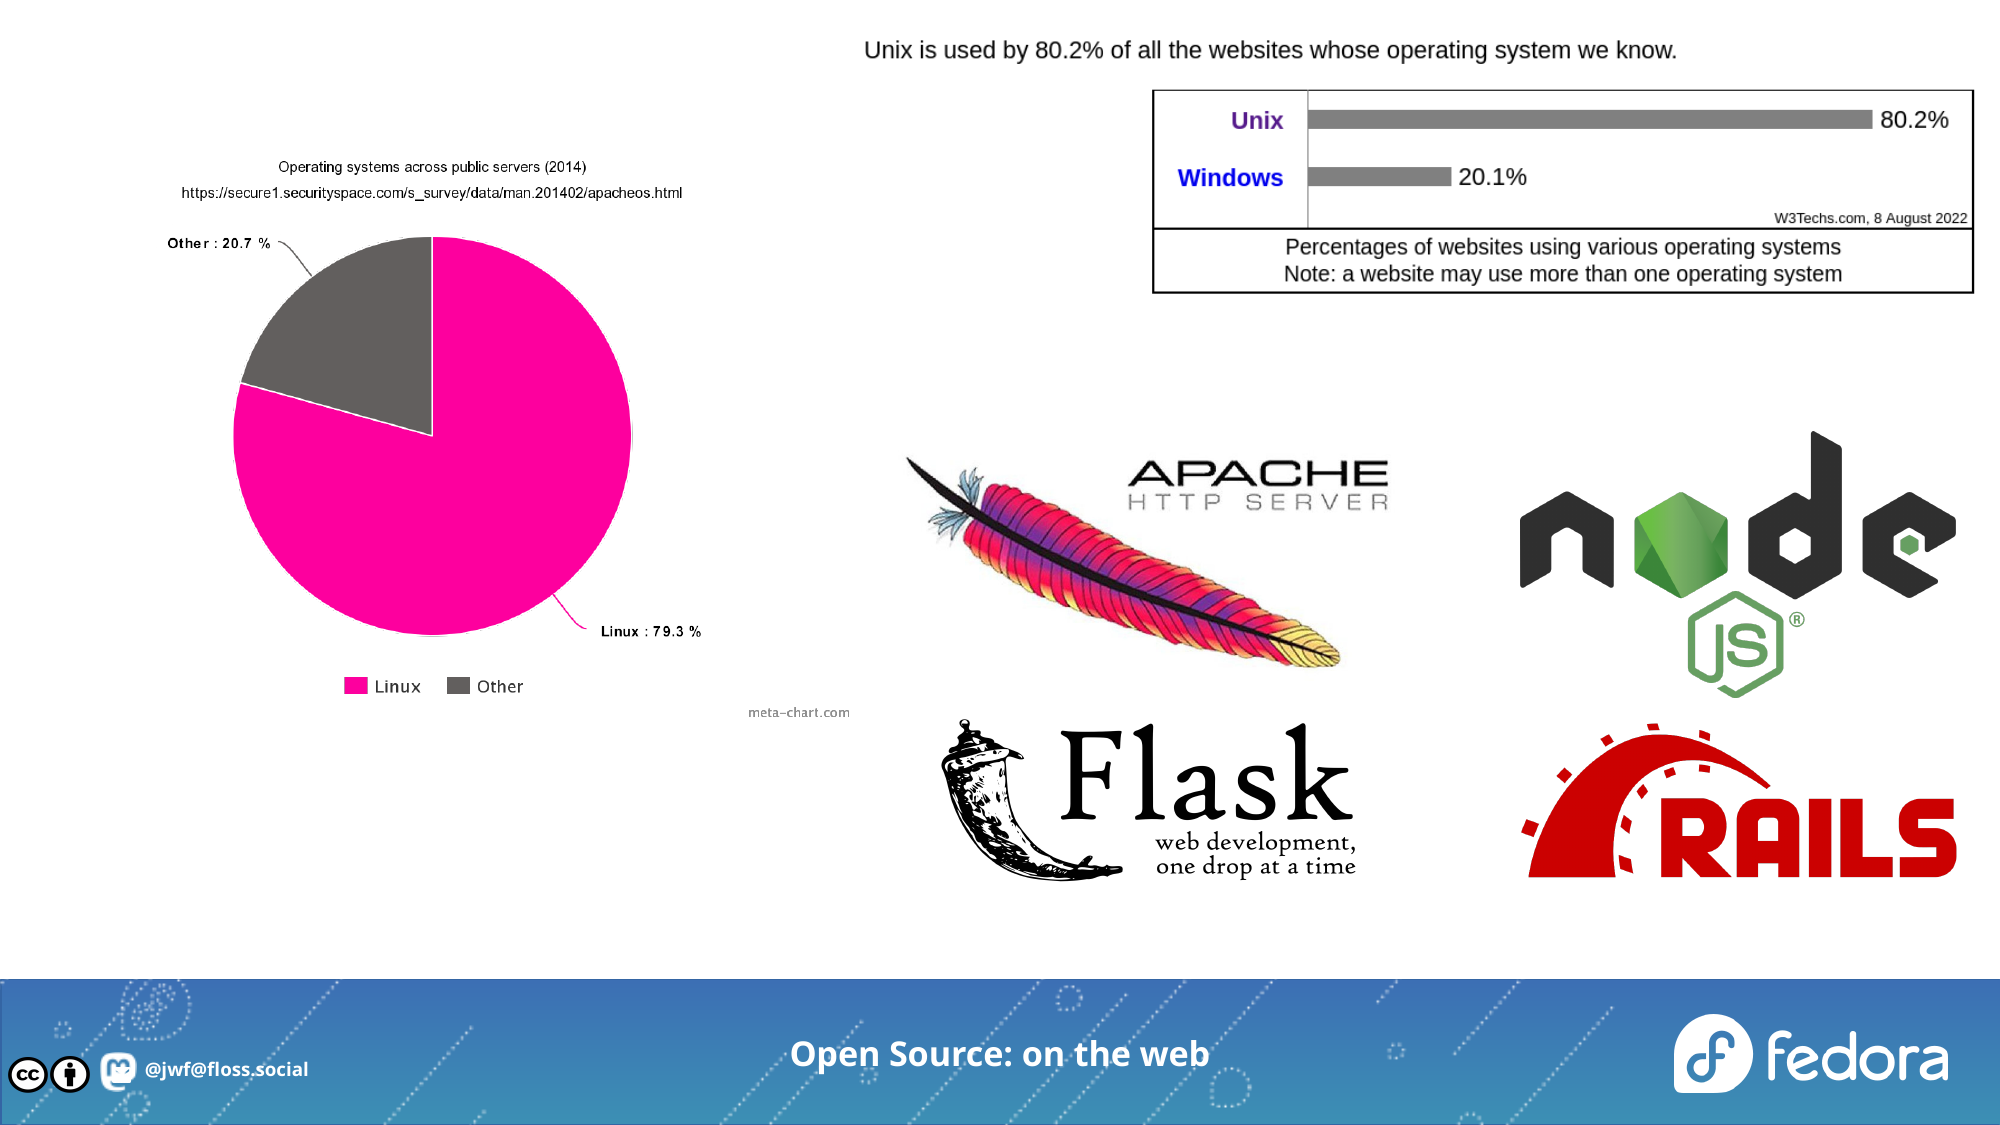

# Open Source: on the web
@jwf@floss.social